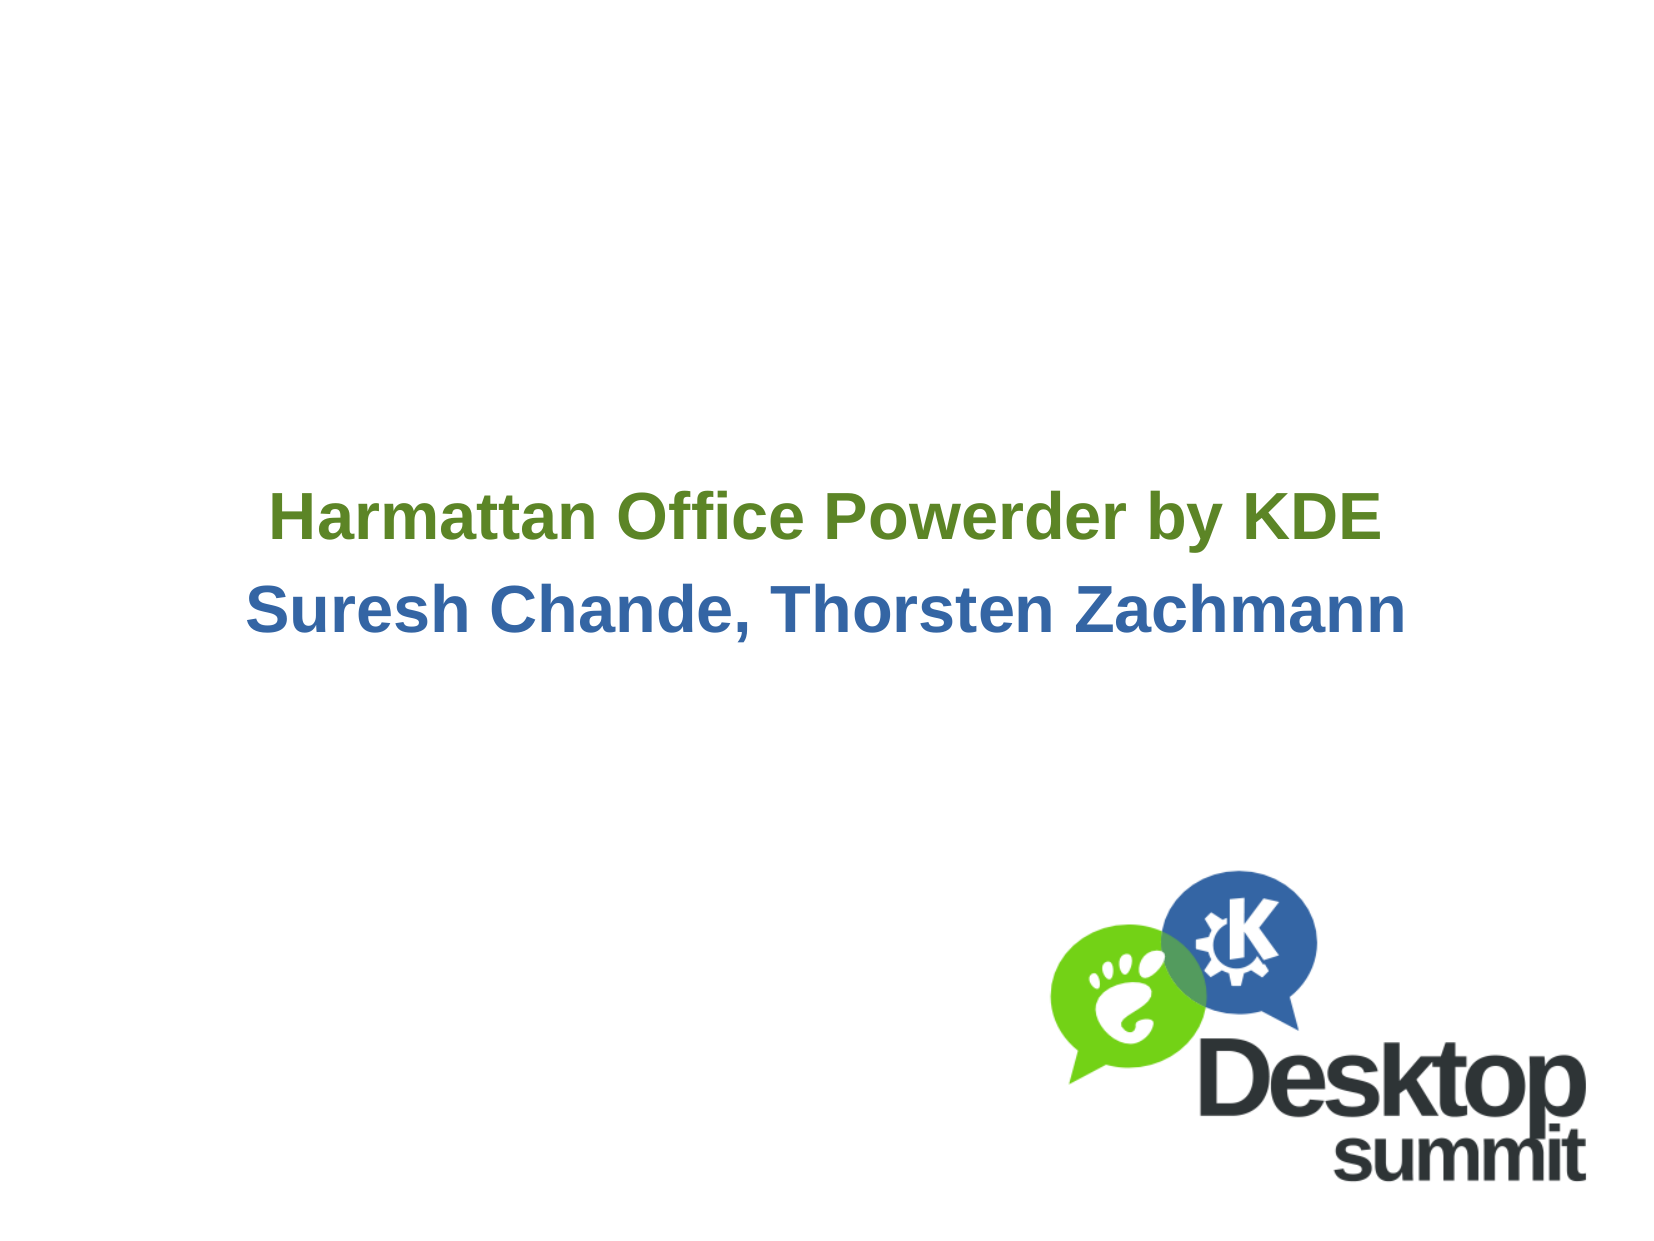

Harmattan Office Powerder by KDE
Suresh Chande, Thorsten Zachmann